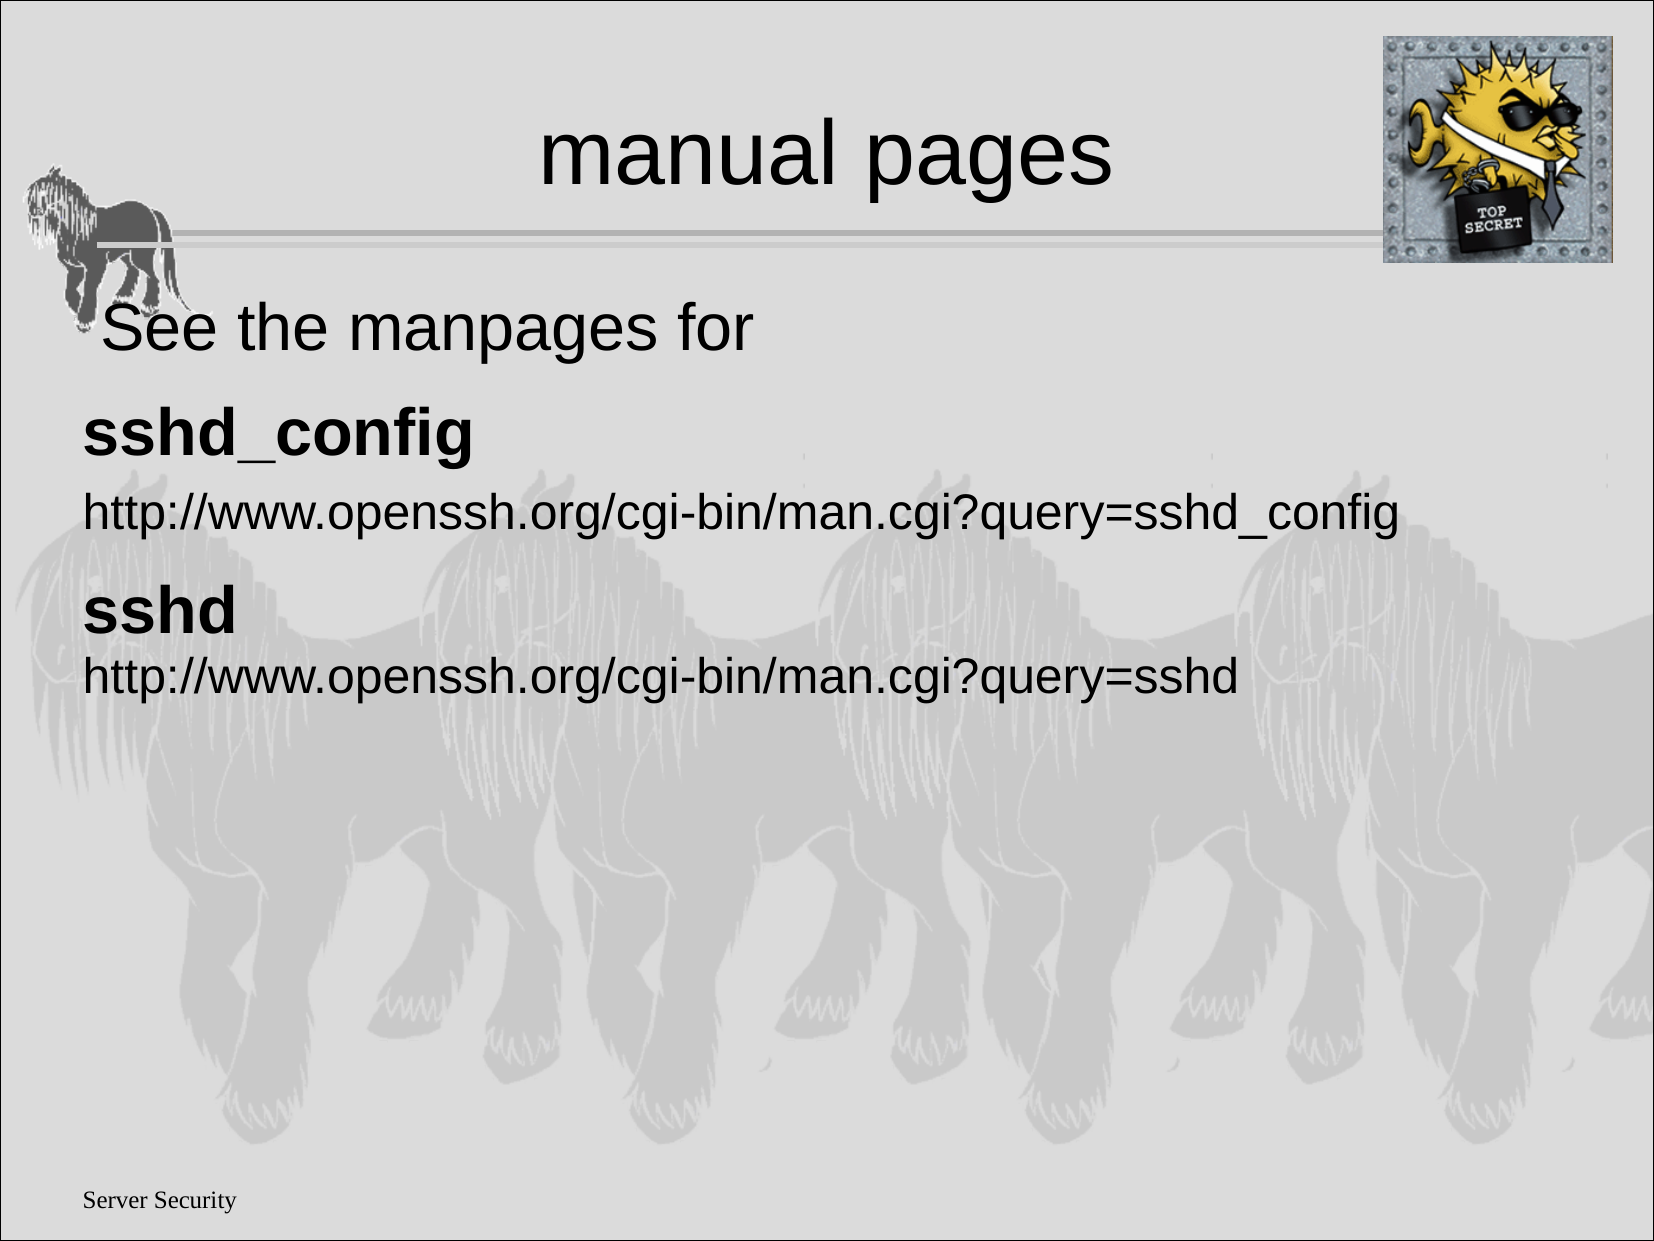

# manual pages
See the manpages for
sshd_config
http://www.openssh.org/cgi-bin/man.cgi?query=sshd_config
sshd
http://www.openssh.org/cgi-bin/man.cgi?query=sshd